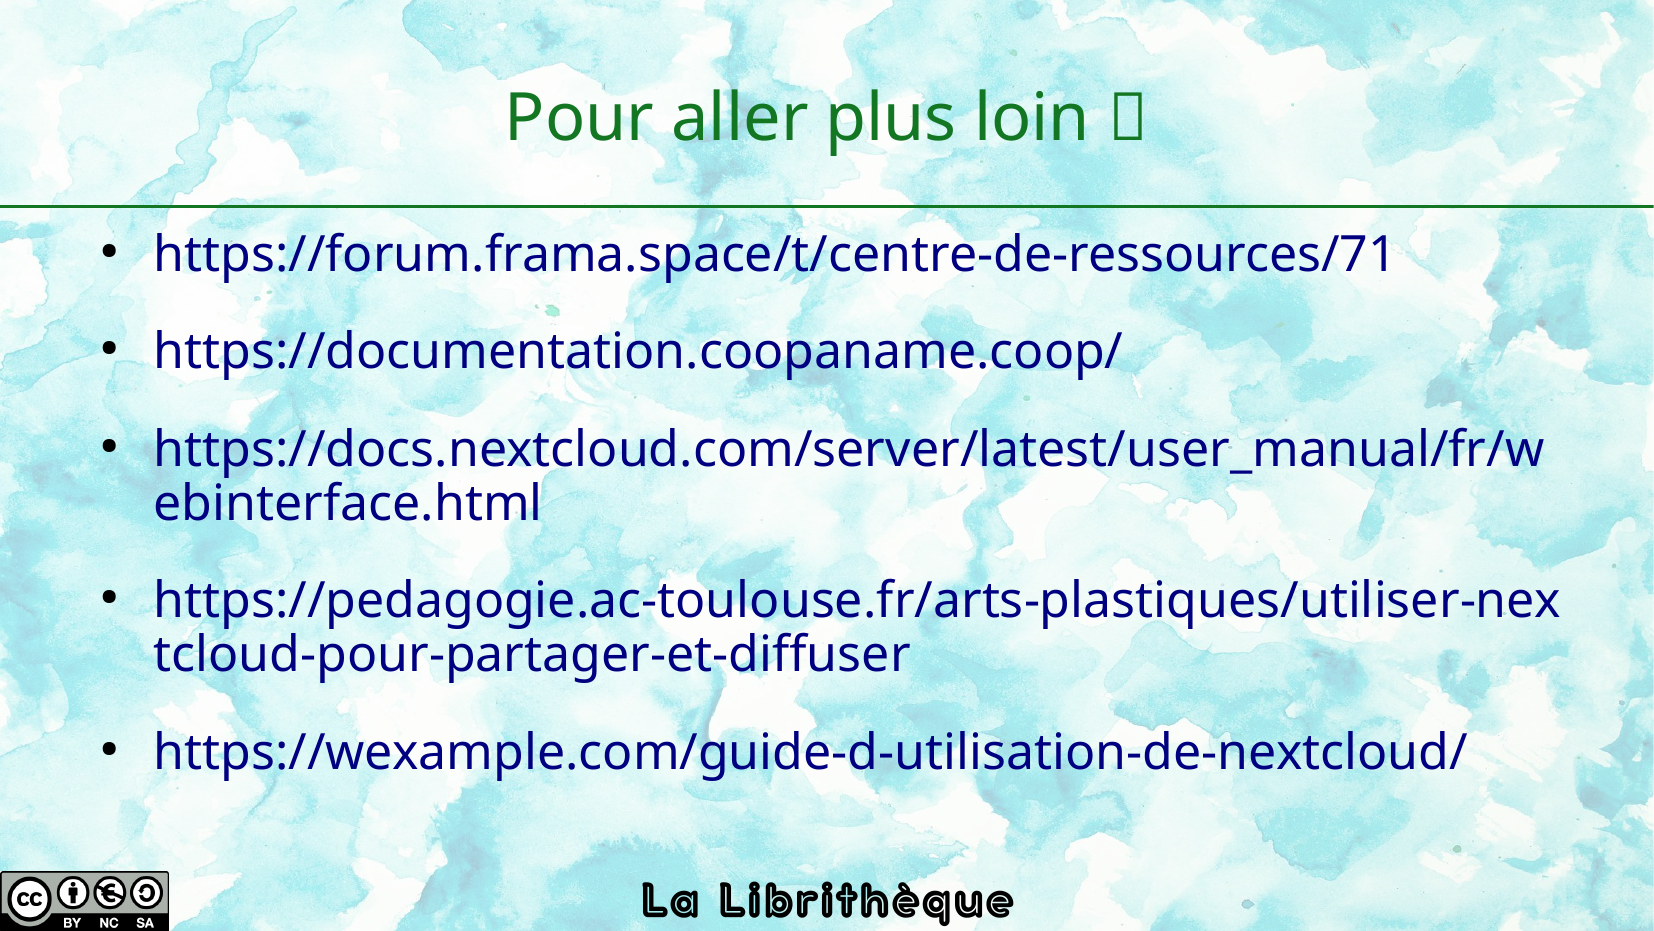

# Pour aller plus loin 🥾
https://forum.frama.space/t/centre-de-ressources/71
https://documentation.coopaname.coop/
https://docs.nextcloud.com/server/latest/user_manual/fr/webinterface.html
https://pedagogie.ac-toulouse.fr/arts-plastiques/utiliser-nextcloud-pour-partager-et-diffuser
https://wexample.com/guide-d-utilisation-de-nextcloud/